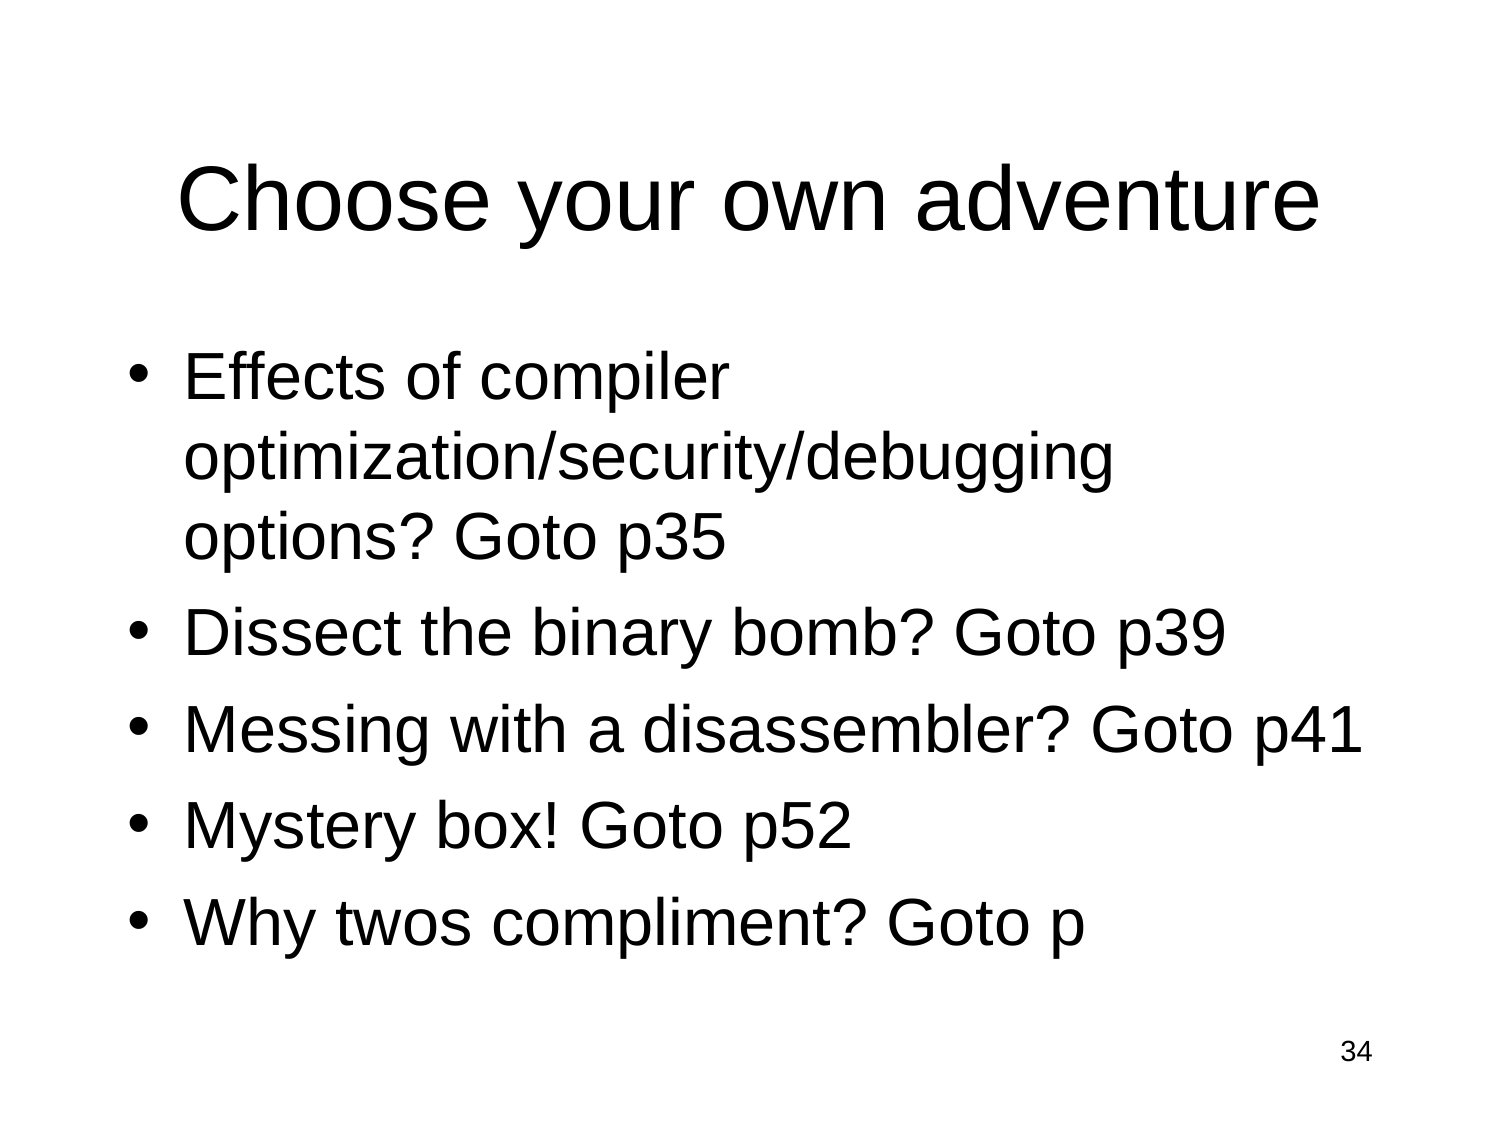

# Choose your own adventure
Effects of compiler optimization/security/debugging options? Goto p35
Dissect the binary bomb? Goto p39
Messing with a disassembler? Goto p41
Mystery box! Goto p52
Why twos compliment? Goto p